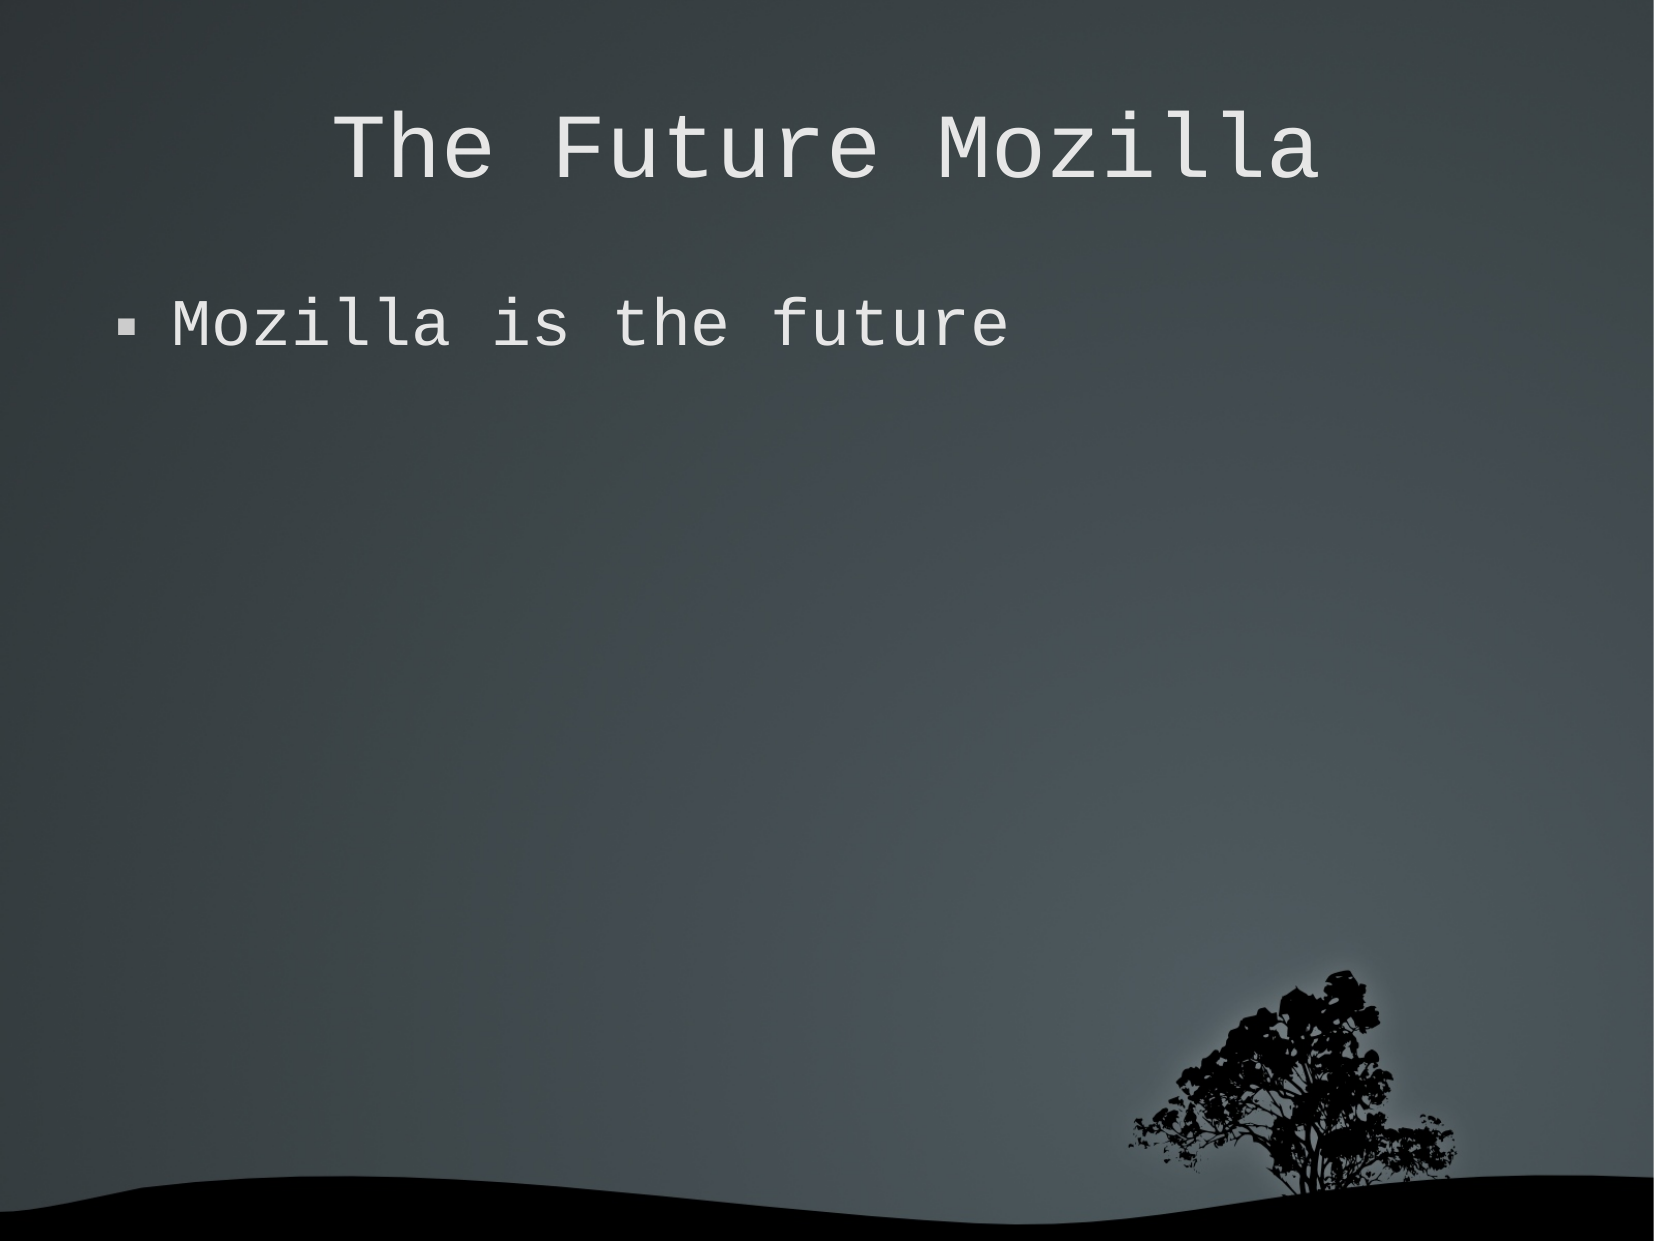

# The Future Mozilla
Mozilla is the future